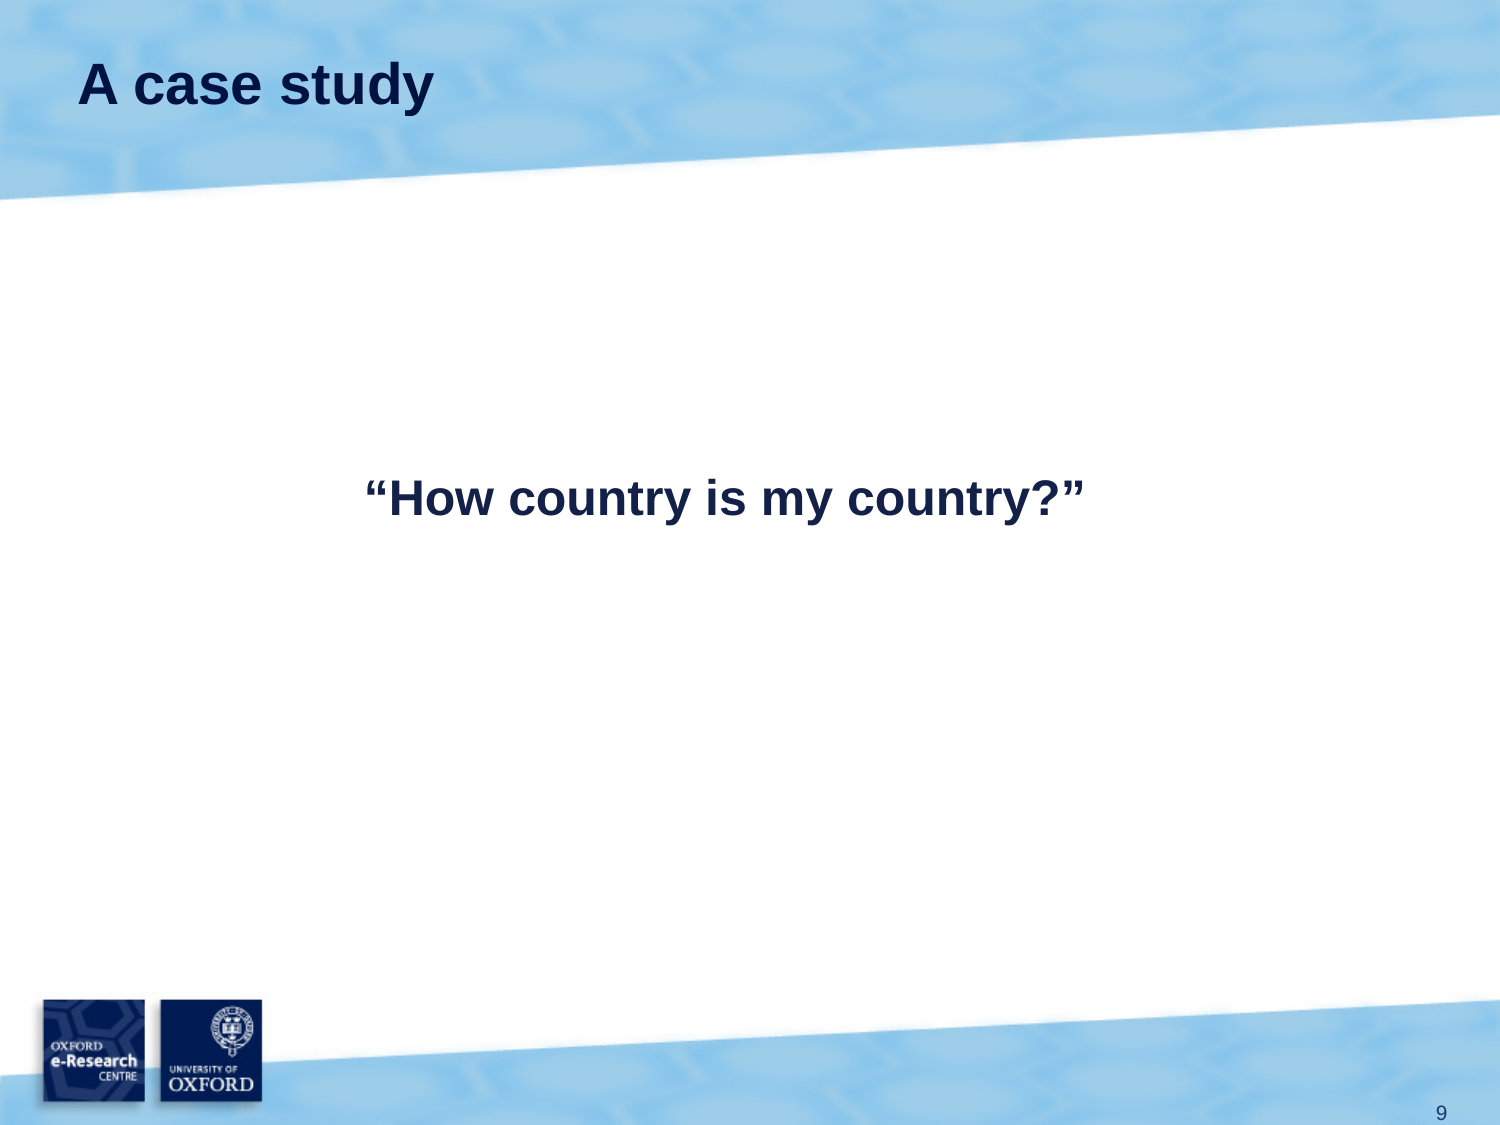

# A case study
“How country is my country?”